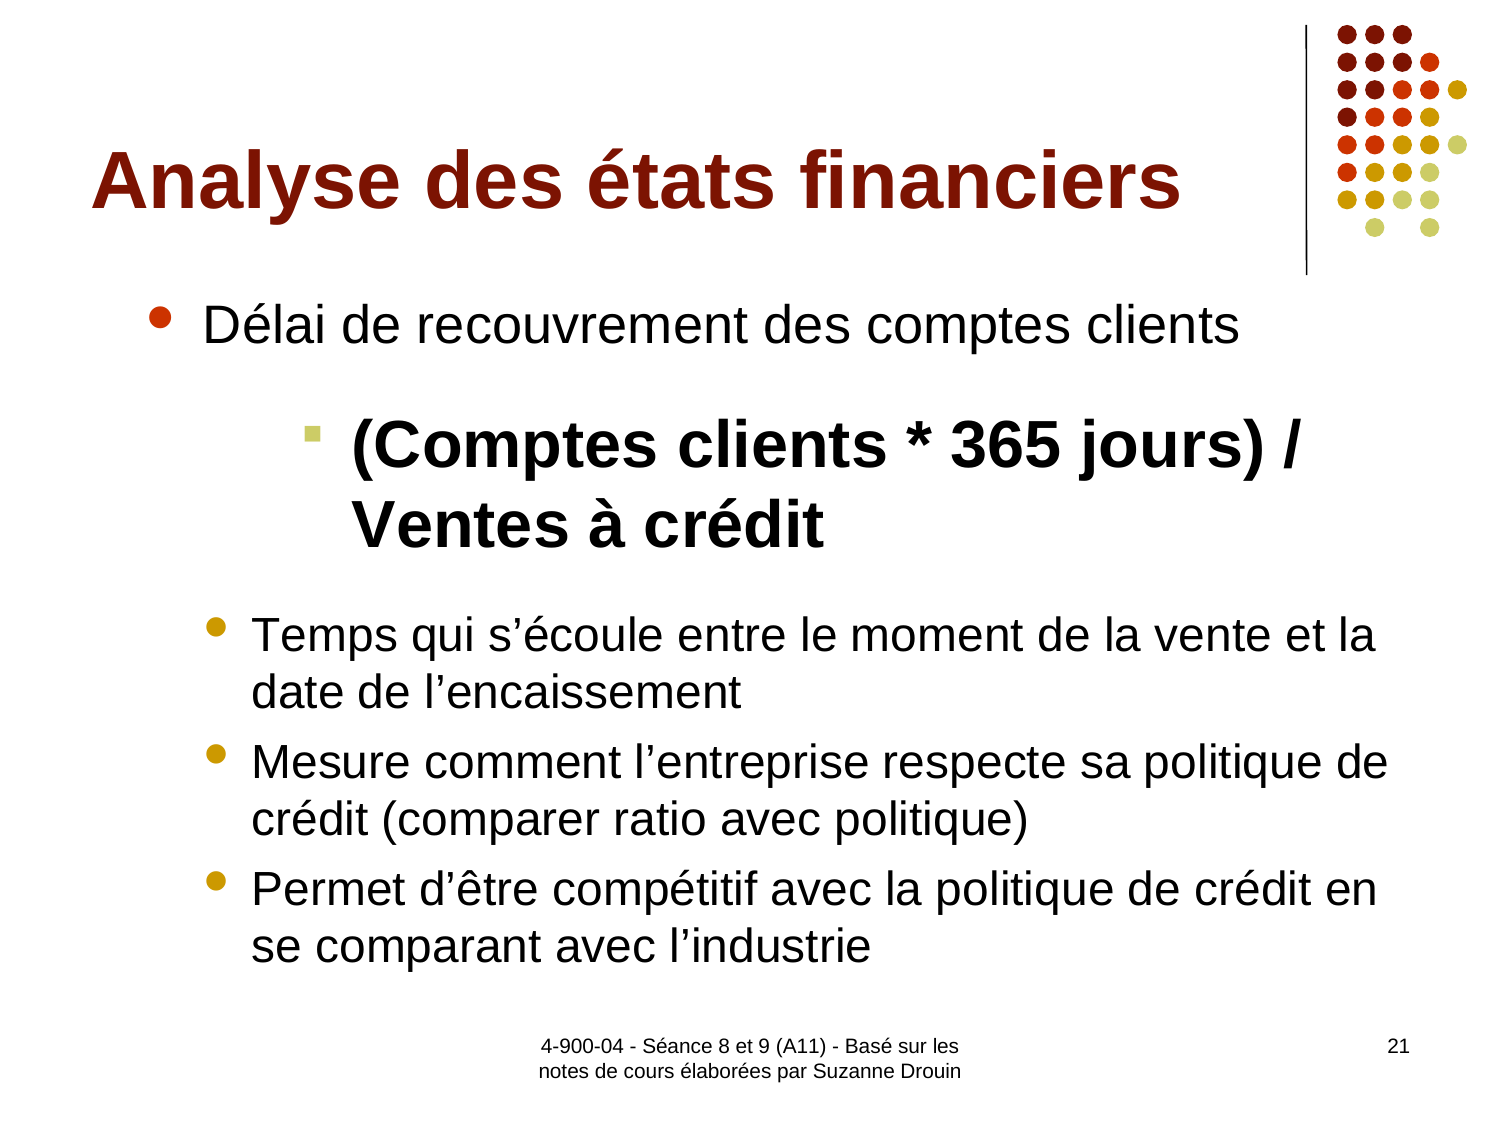

Analyse des états financiers
Délai de recouvrement des comptes clients
(Comptes clients * 365 jours) / Ventes à crédit
Temps qui s’écoule entre le moment de la vente et la date de l’encaissement
Mesure comment l’entreprise respecte sa politique de crédit (comparer ratio avec politique)
Permet d’être compétitif avec la politique de crédit en se comparant avec l’industrie
4-900-04 - Séance 8 et 9 (A11) - Basé sur les notes de cours élaborées par Suzanne Drouin